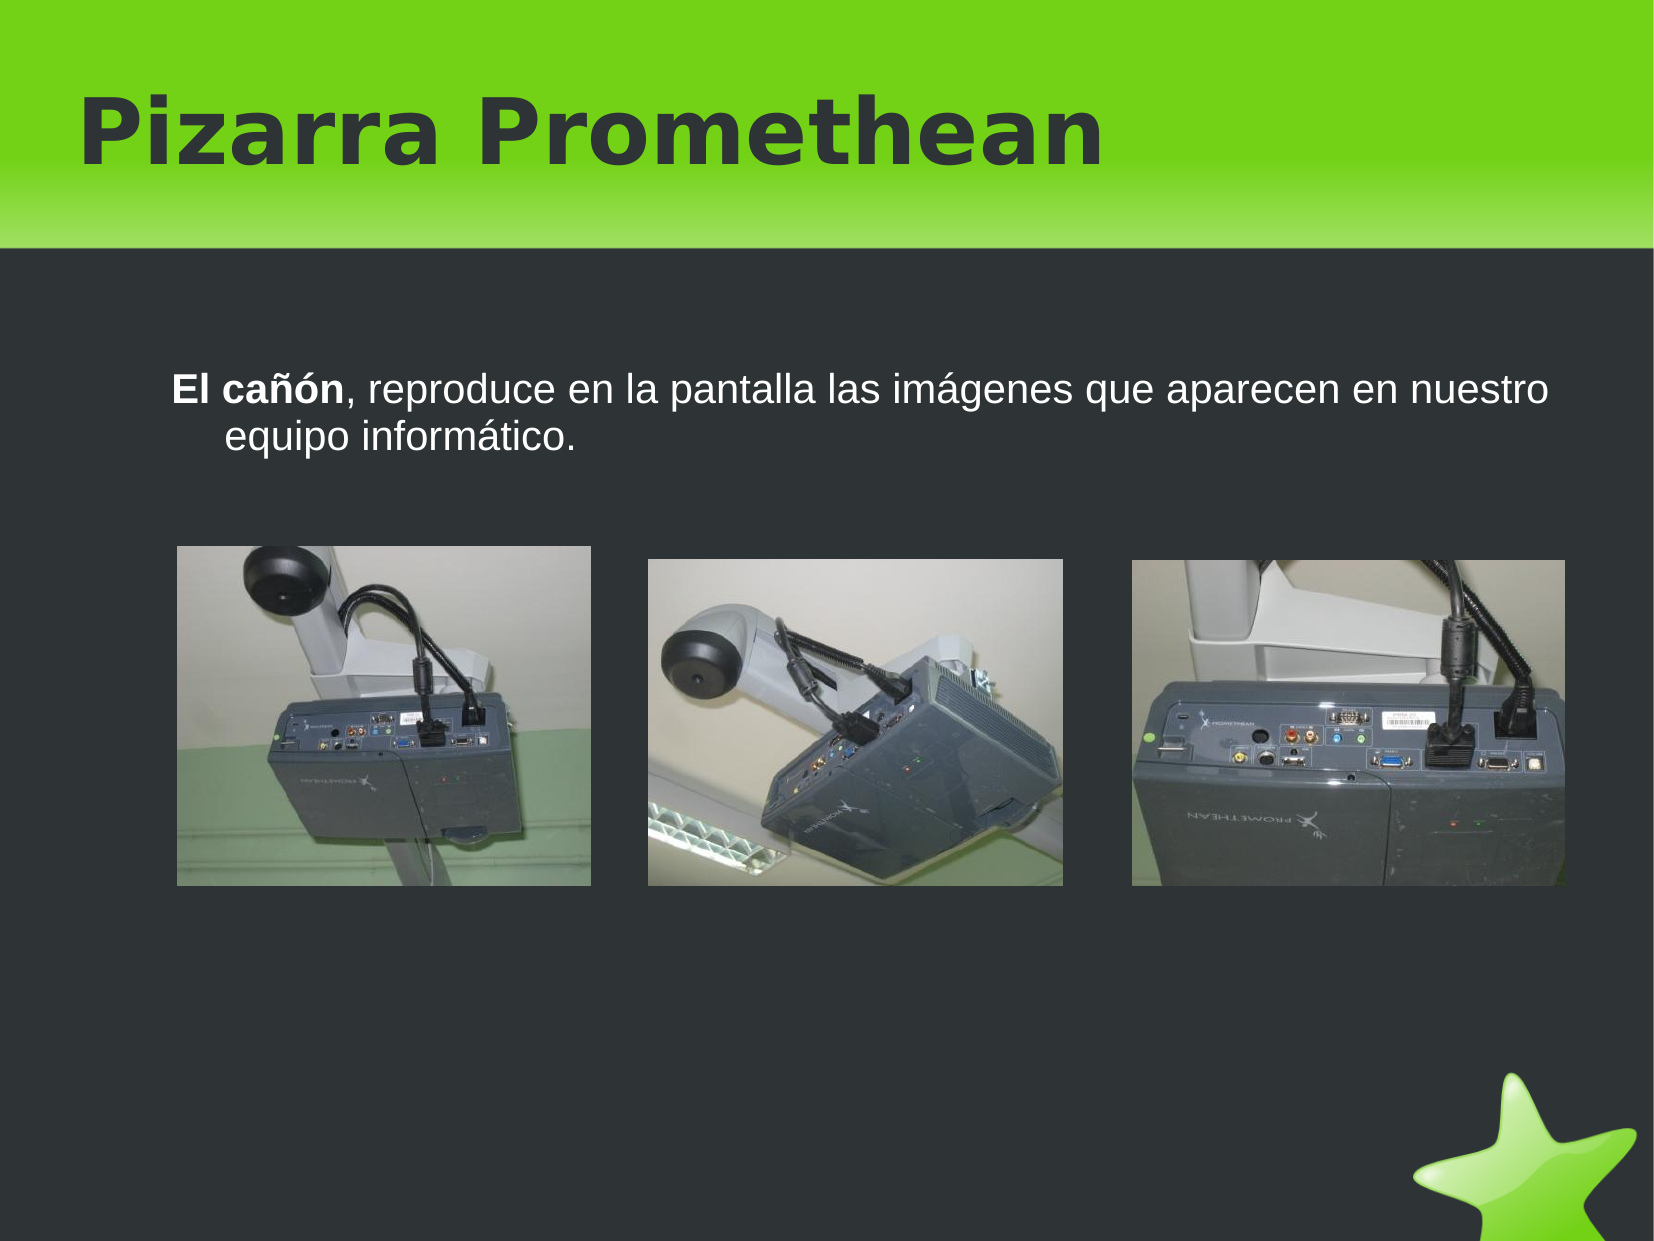

# Pizarra Promethean
El cañón, reproduce en la pantalla las imágenes que aparecen en nuestro equipo informático.